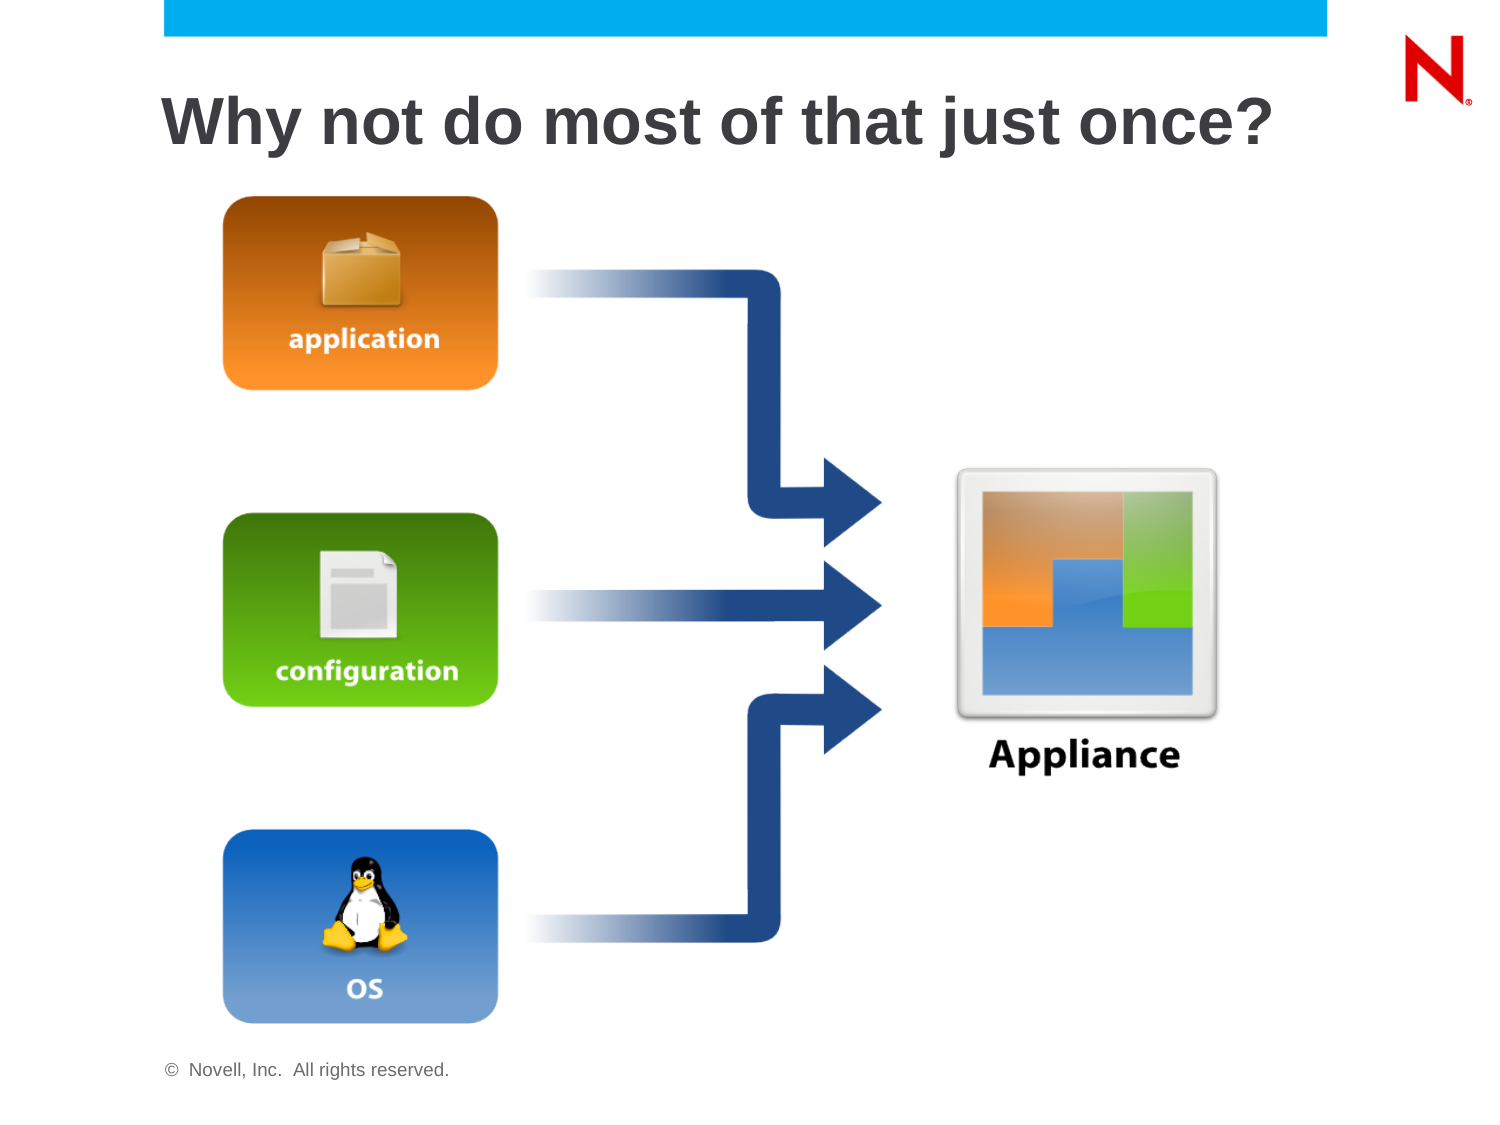

Why not do most of that just once?